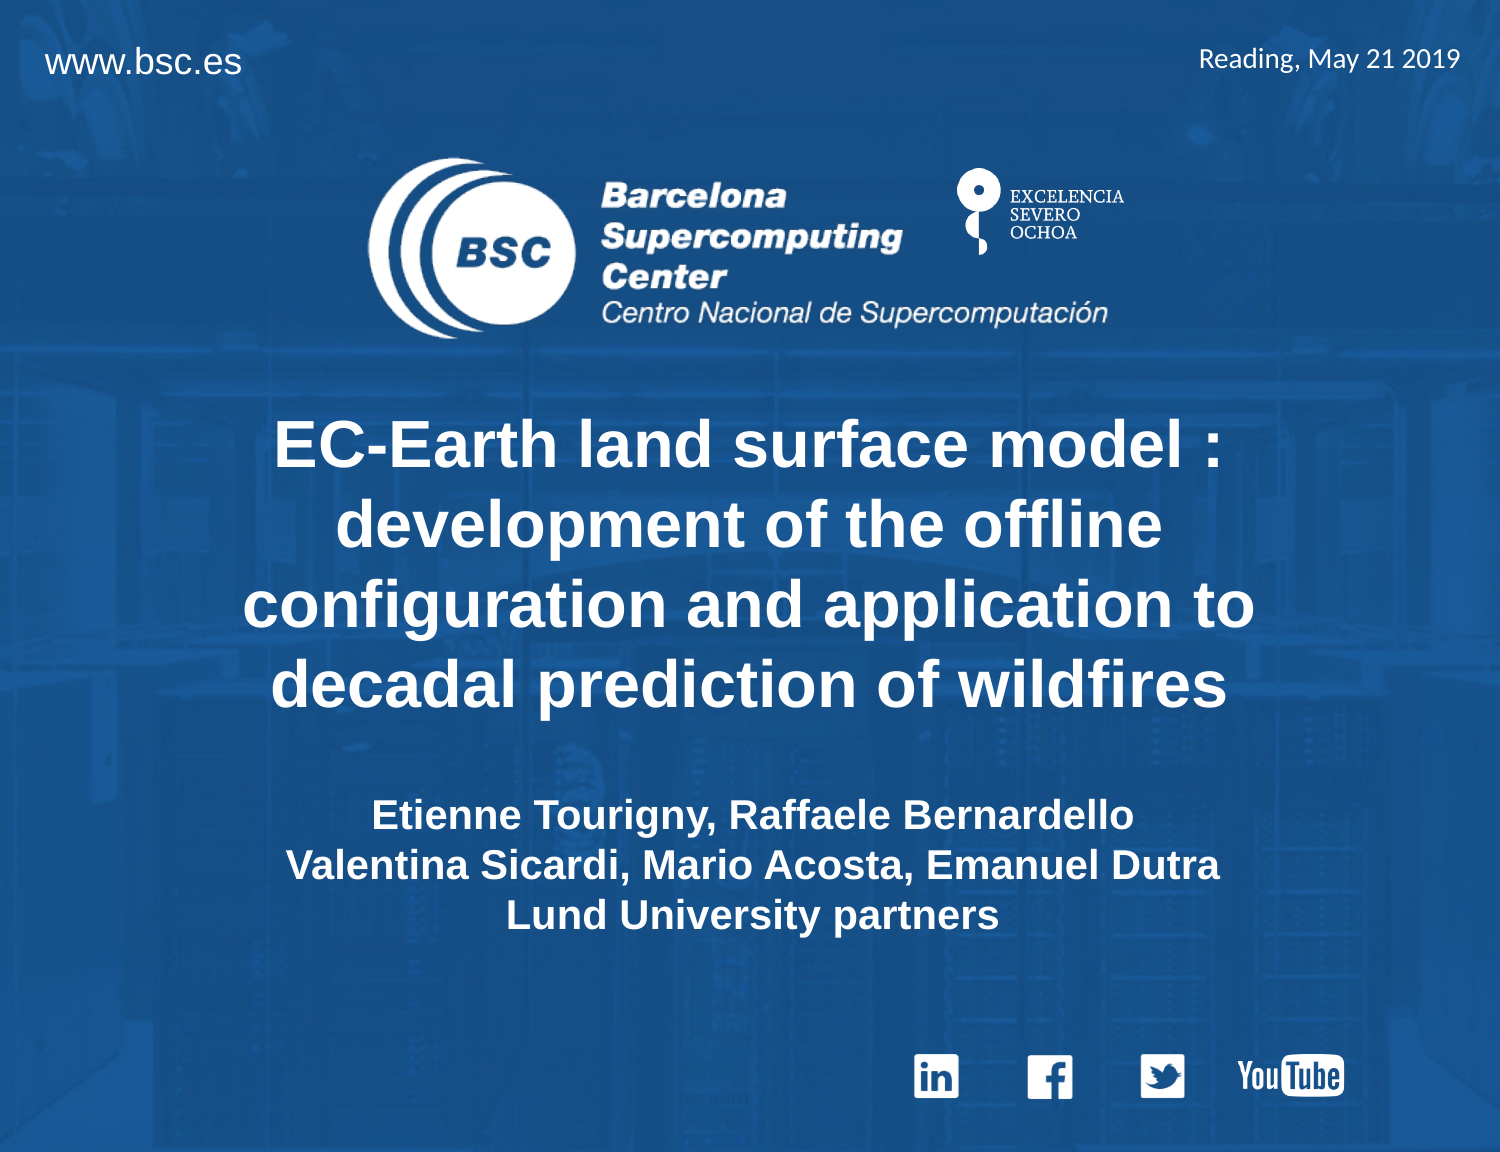

Reading, May 21 2019
EC-Earth land surface model : development of the offline configuration and application to decadal prediction of wildfires
Etienne Tourigny, Raffaele Bernardello
Valentina Sicardi, Mario Acosta, Emanuel Dutra Lund University partners